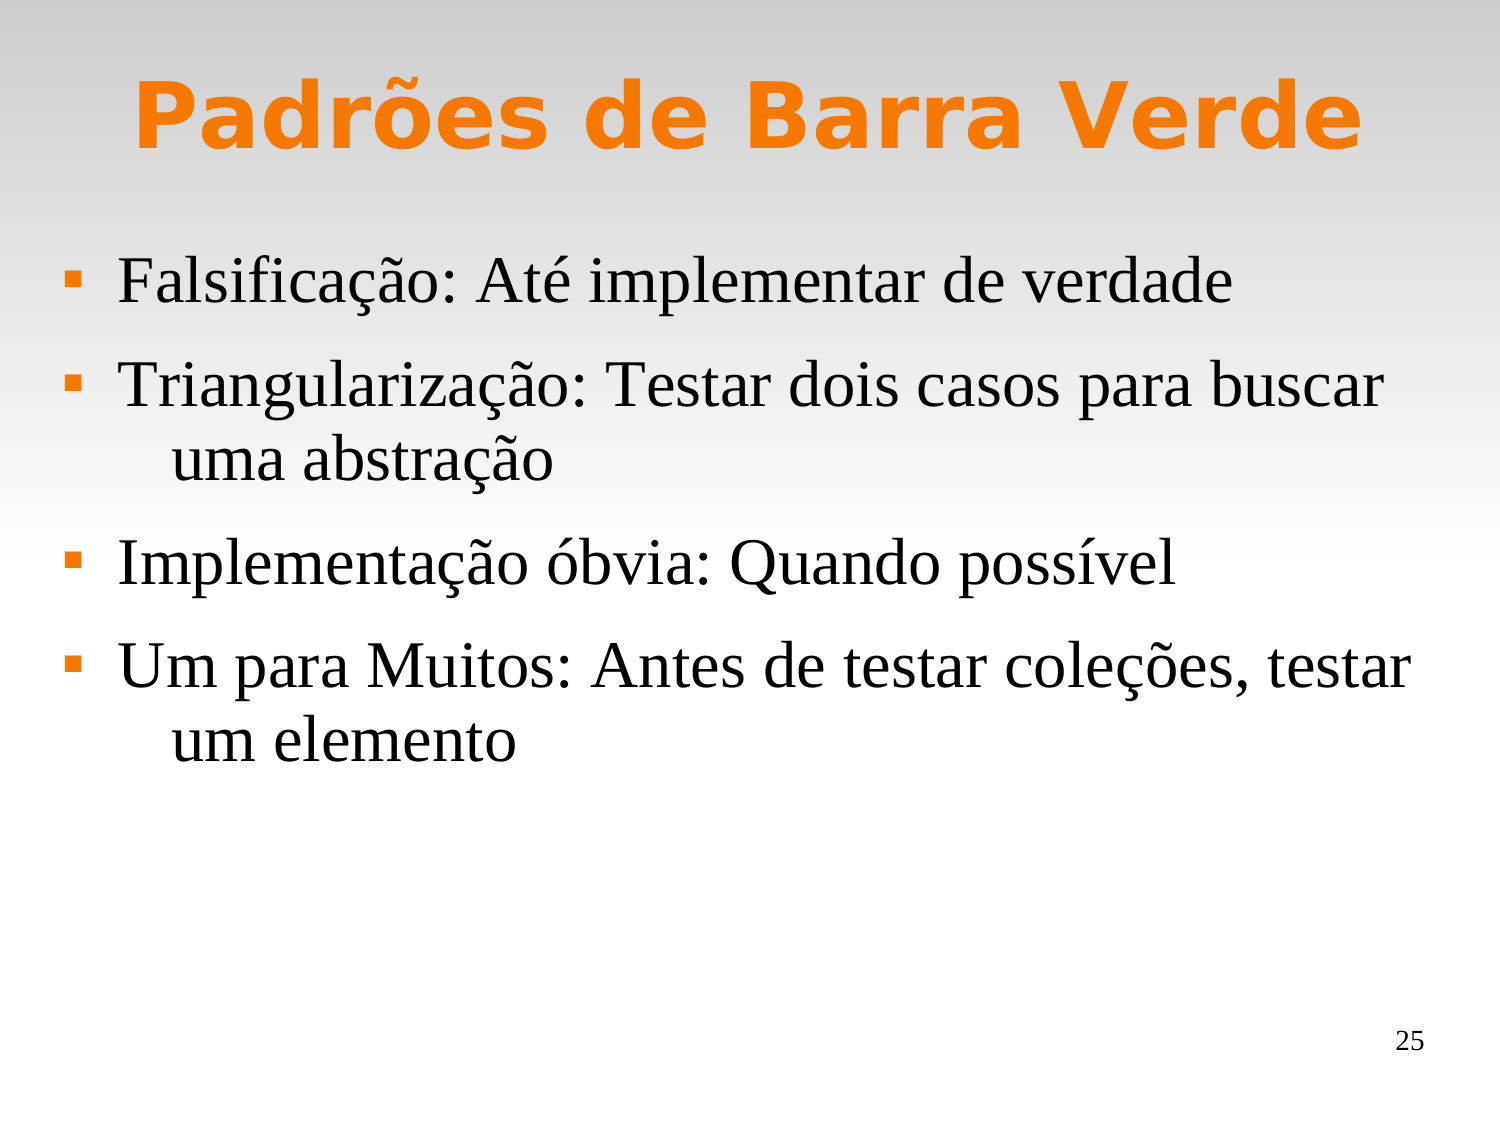

# Padrões de Barra Verde
Falsificação: Até implementar de verdade
Triangularização: Testar dois casos para buscar uma abstração
Implementação óbvia: Quando possível
Um para Muitos: Antes de testar coleções, testar um elemento
25